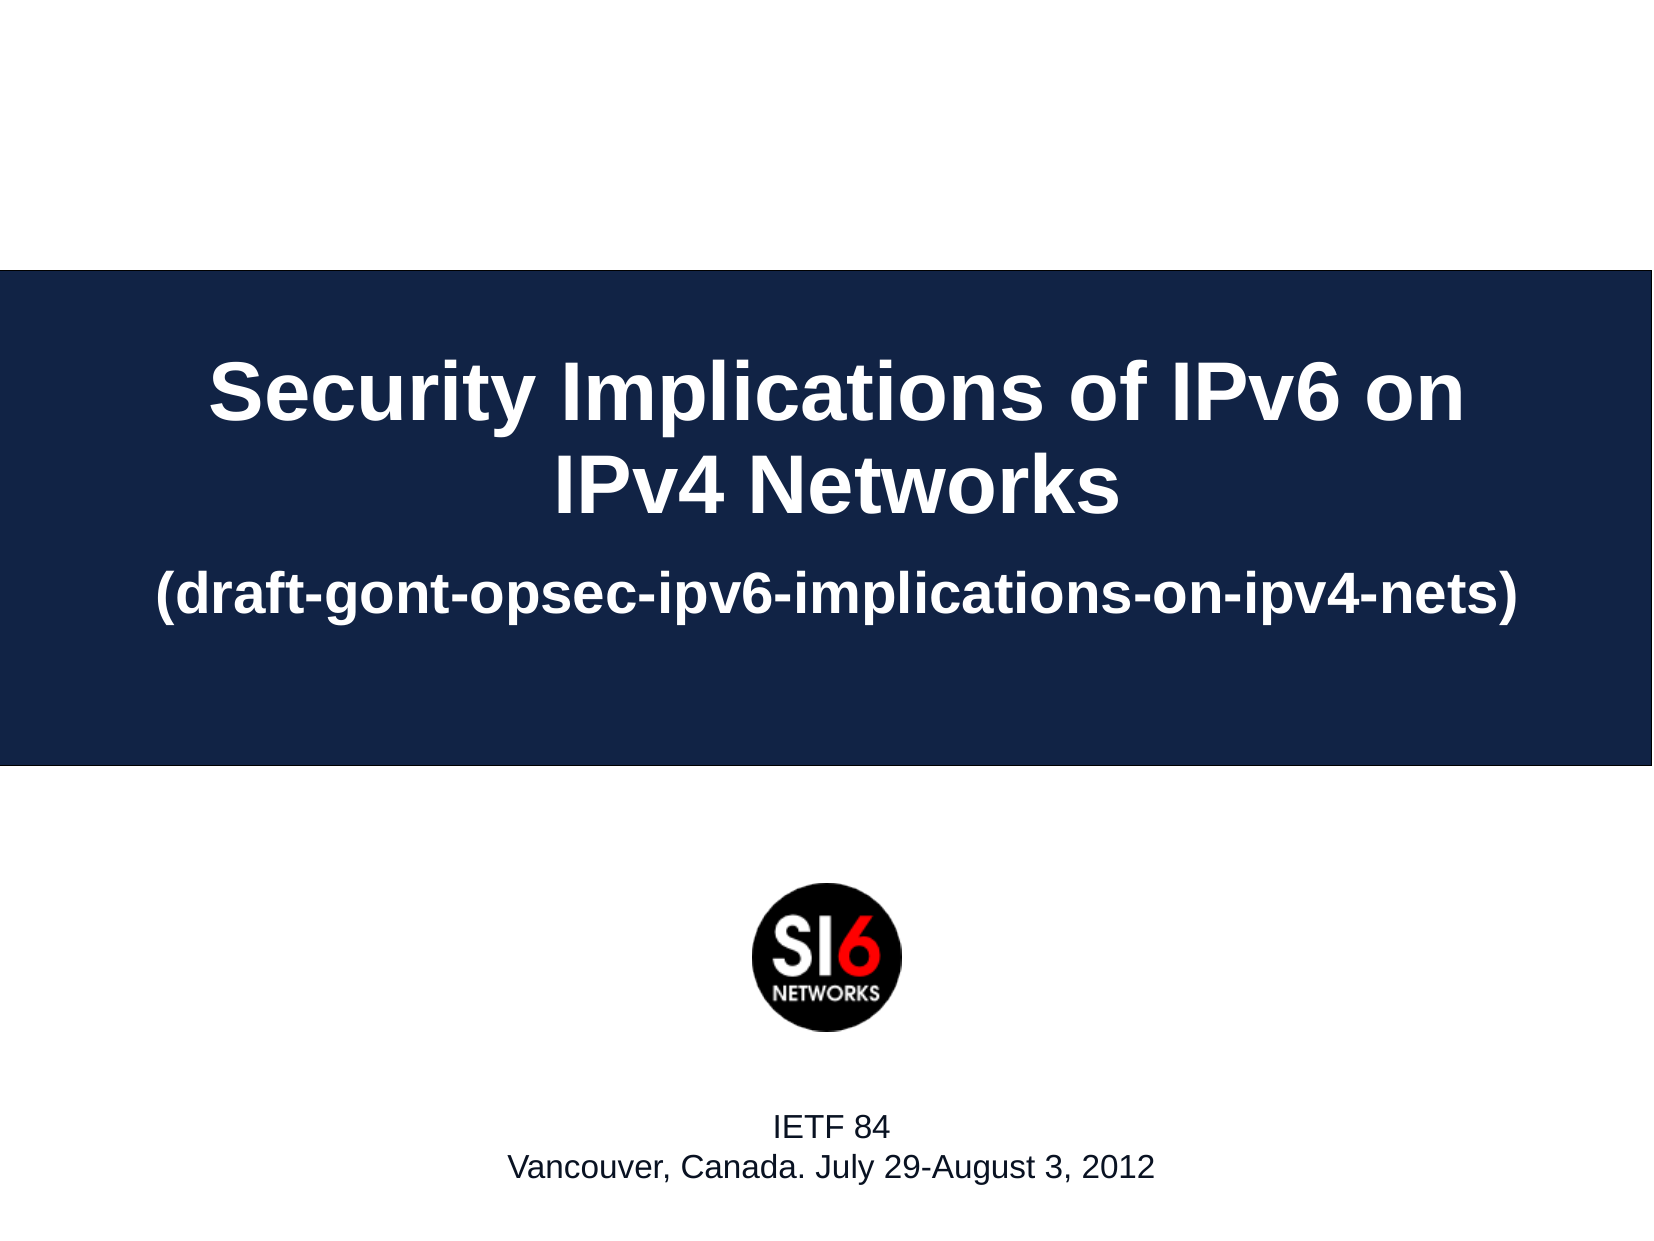

# Security Implications of IPv6 on IPv4 Networks
(draft-gont-opsec-ipv6-implications-on-ipv4-nets)
IETF 84
Vancouver, Canada. July 29-August 3, 2012